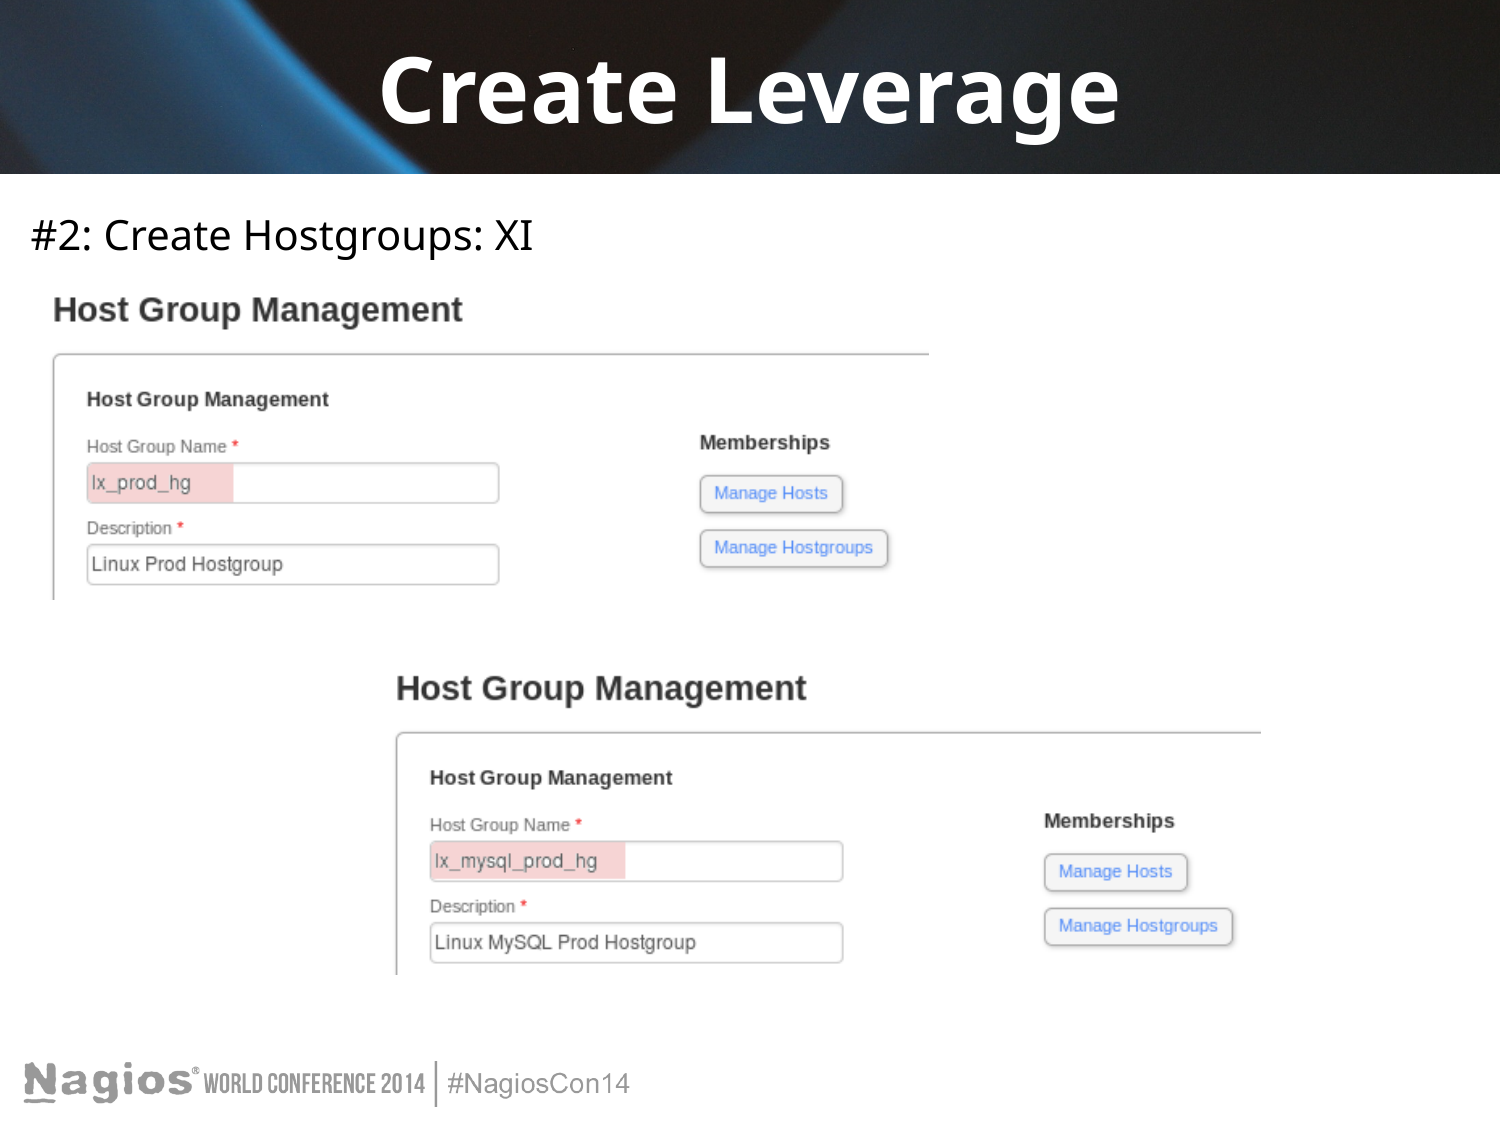

# Create Leverage
#2: Create Hostgroups: XI